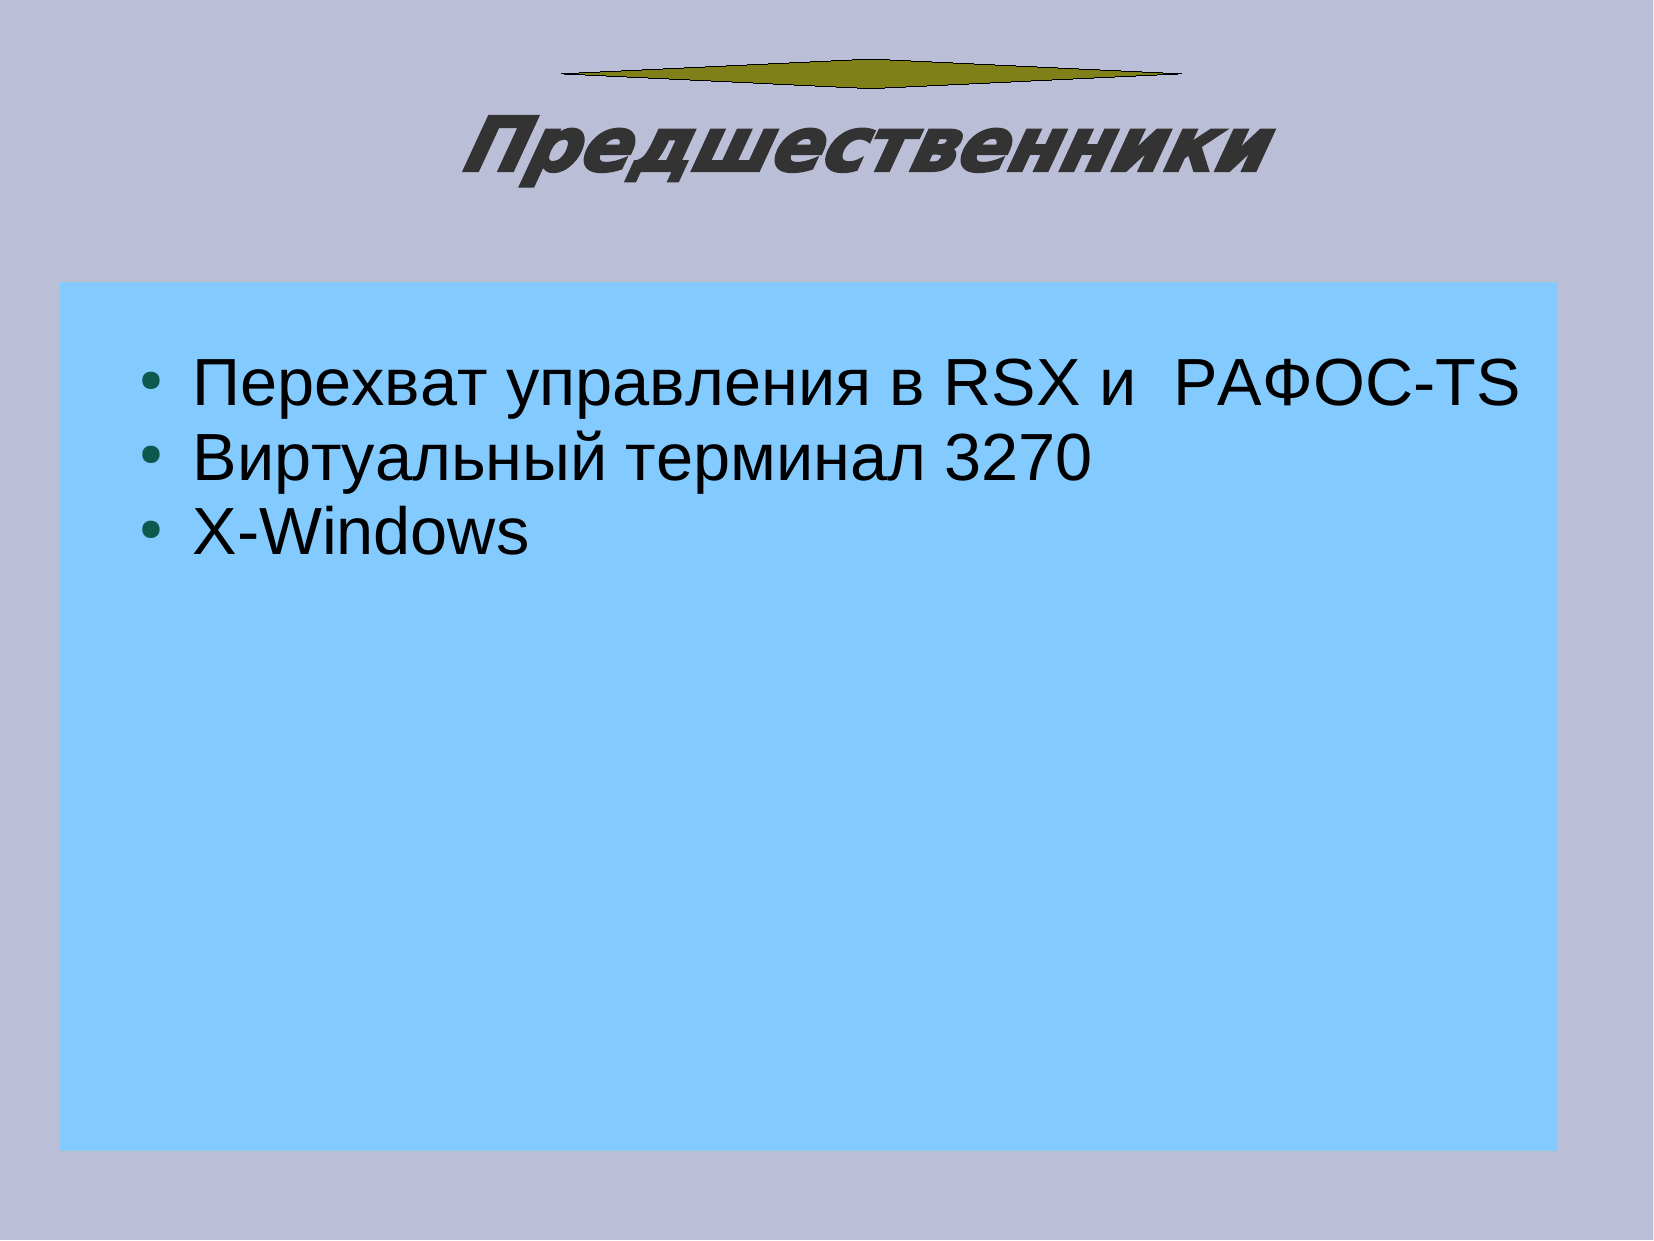

# Предшественники
Перехват управления в RSX и РАФОС-TS
Виртуальный терминал 3270
X-Windows